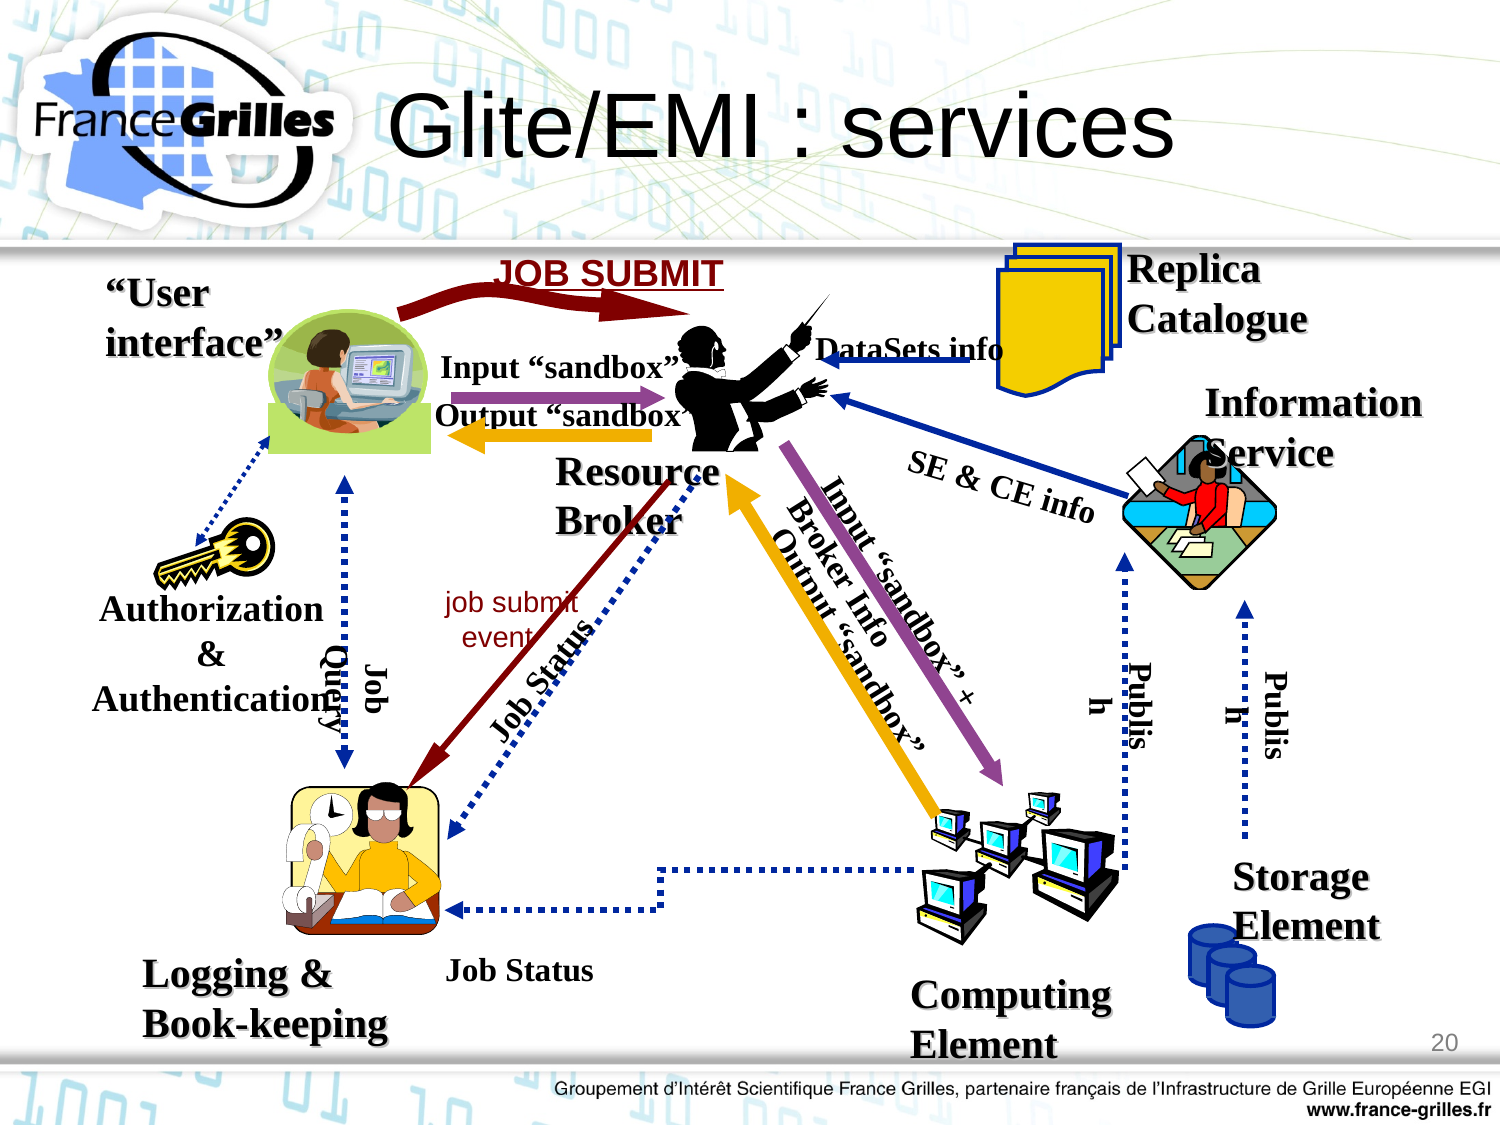

# Glite/EMI : services
Replica
Catalogue
JOB SUBMIT
“User
interface”
DataSets info
Input “sandbox”
Information
Service
Output “sandbox”
SE & CE info
Resource
Broker
Job Query
Job Status
Publish
job submit
 event
Authorization
&
Authentication
Input “sandbox” + Broker Info
Publish
Output “sandbox”
Storage
Element
Logging &
Book-keeping
Job Status
Computing
Element
20
Introduction aux grilles